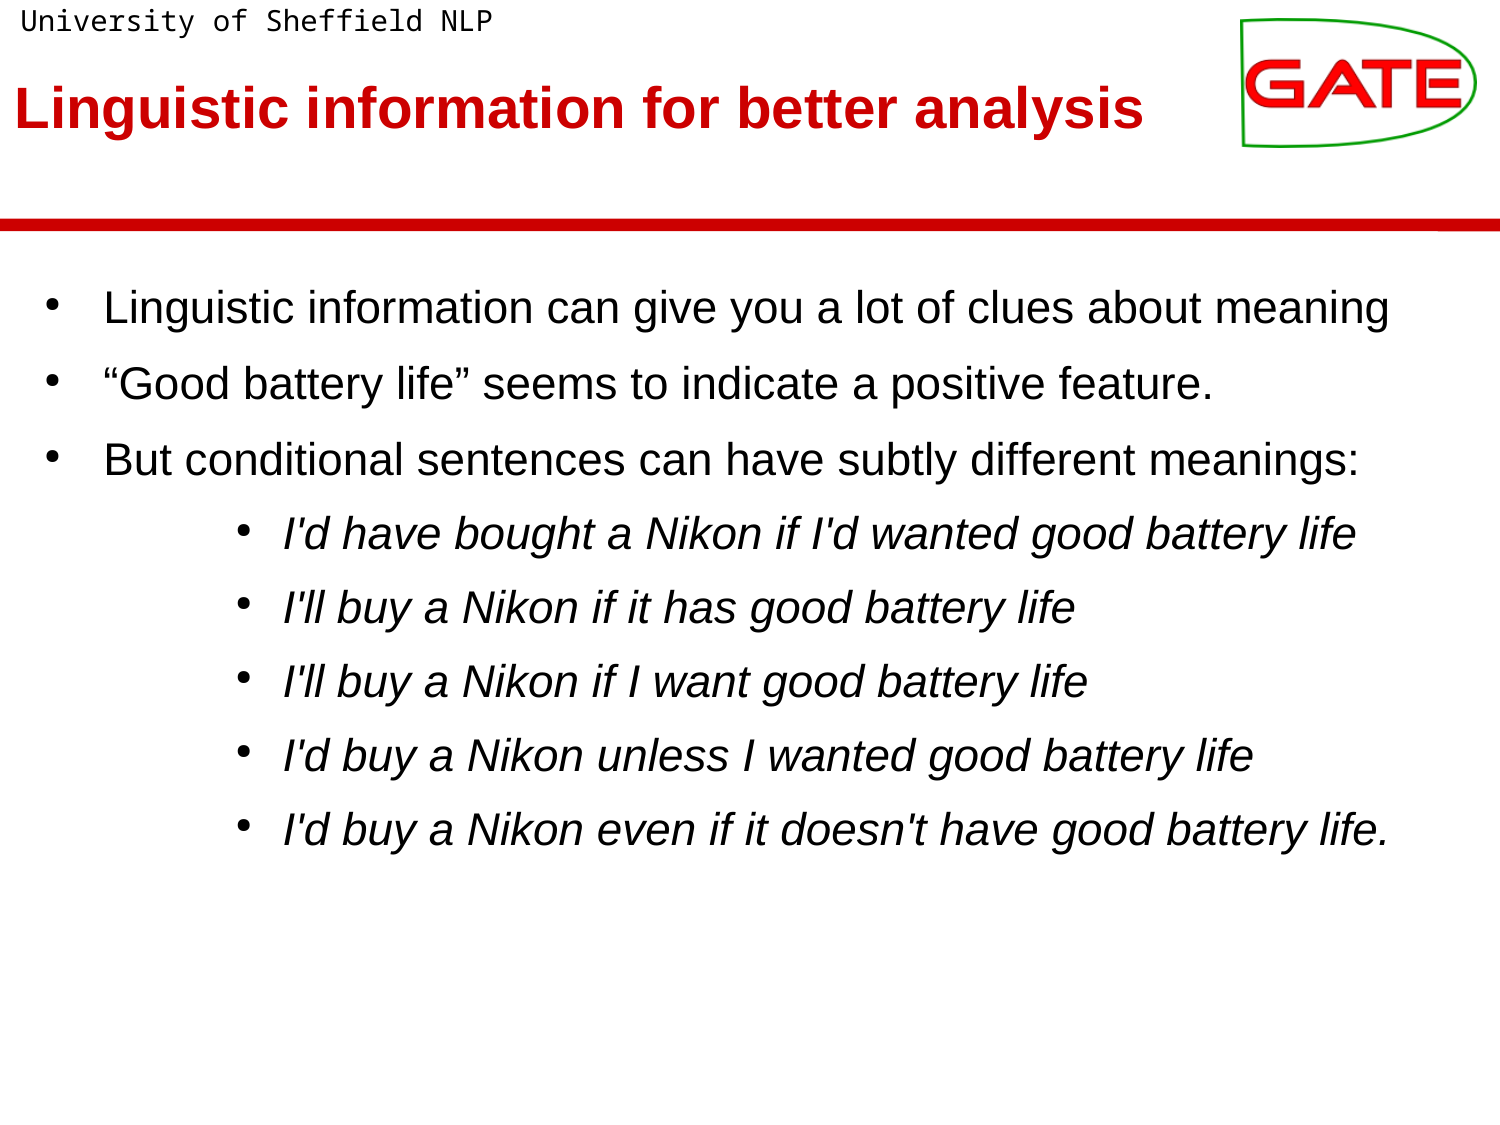

# Linguistic information for better analysis
Linguistic information can give you a lot of clues about meaning
“Good battery life” seems to indicate a positive feature.
But conditional sentences can have subtly different meanings:
I'd have bought a Nikon if I'd wanted good battery life
I'll buy a Nikon if it has good battery life
I'll buy a Nikon if I want good battery life
I'd buy a Nikon unless I wanted good battery life
I'd buy a Nikon even if it doesn't have good battery life.